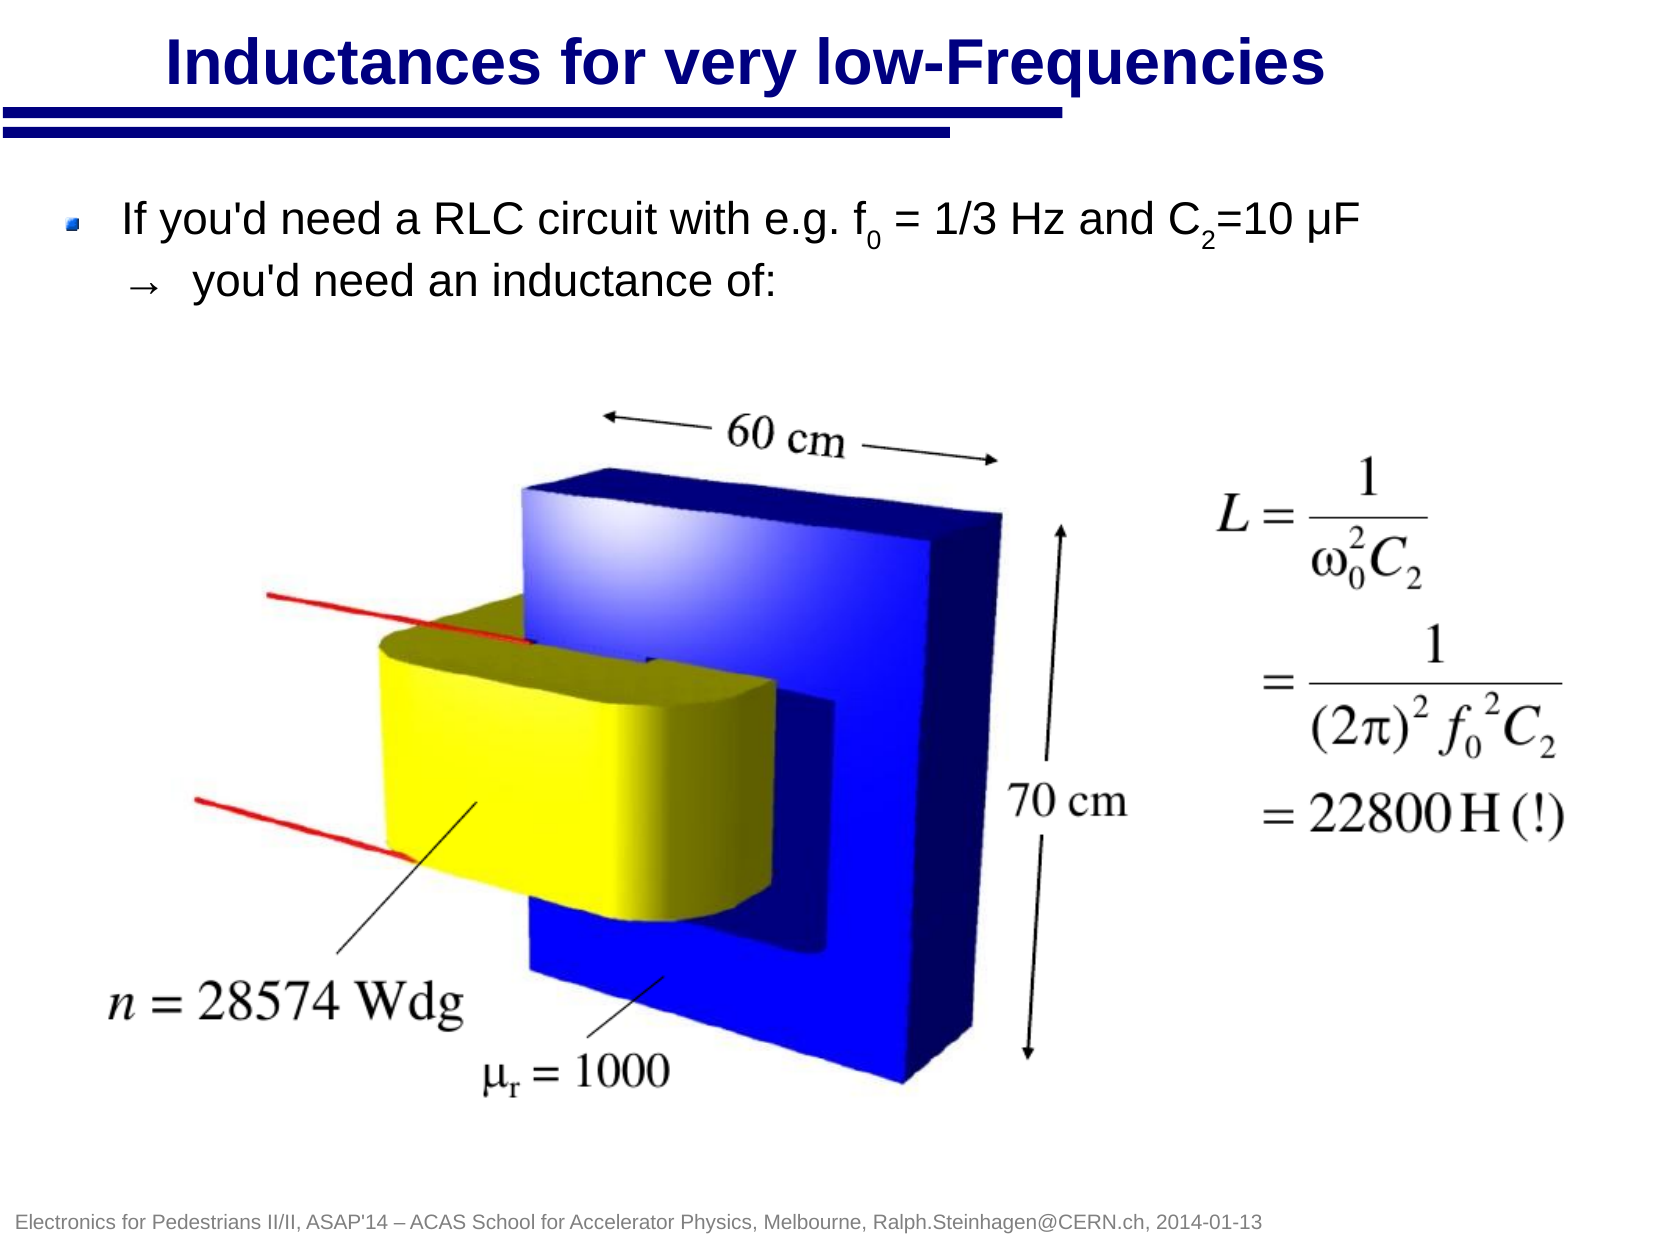

# Inductances for very low-Frequencies
If you'd need a RLC circuit with e.g. f0 = 1/3 Hz and C2=10 μF 		 → you'd need an inductance of: